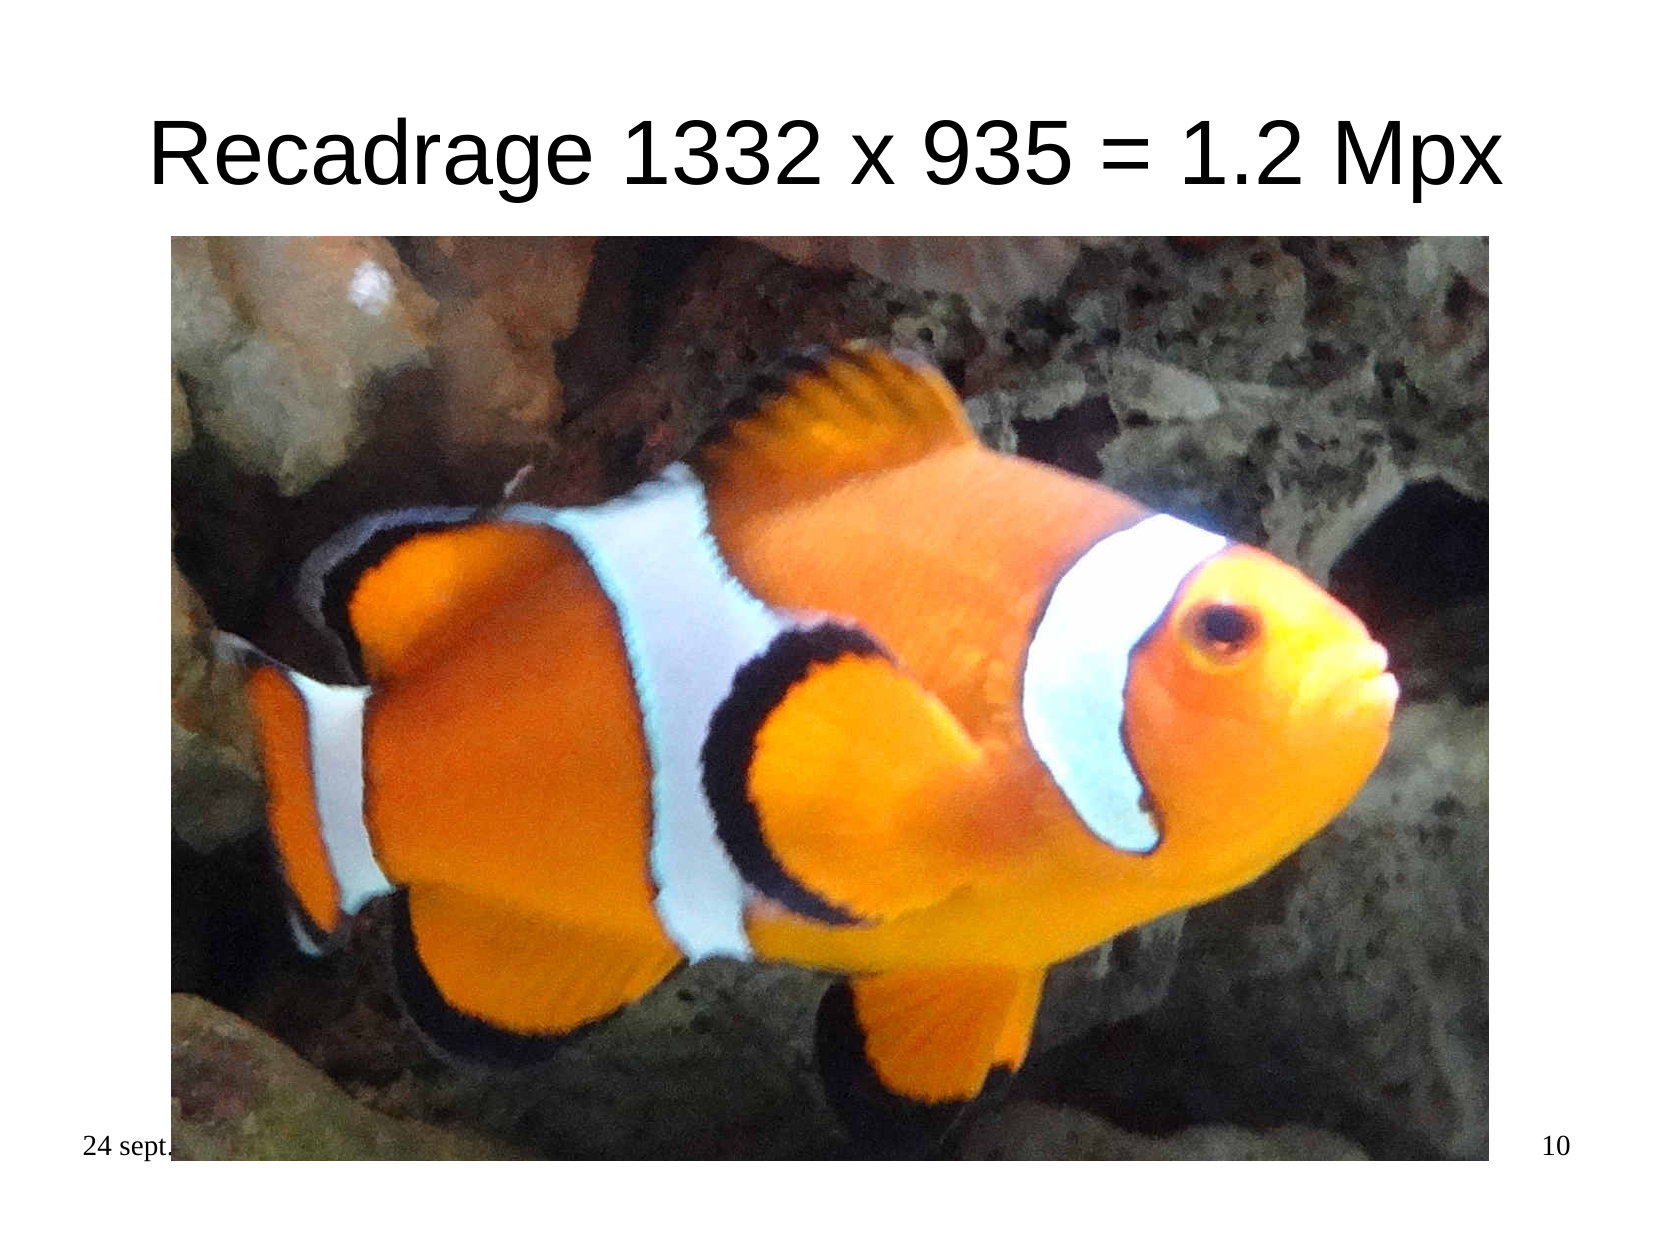

# Recadrage 1332 x 935 = 1.2 Mpx
J.-C. Martin
10